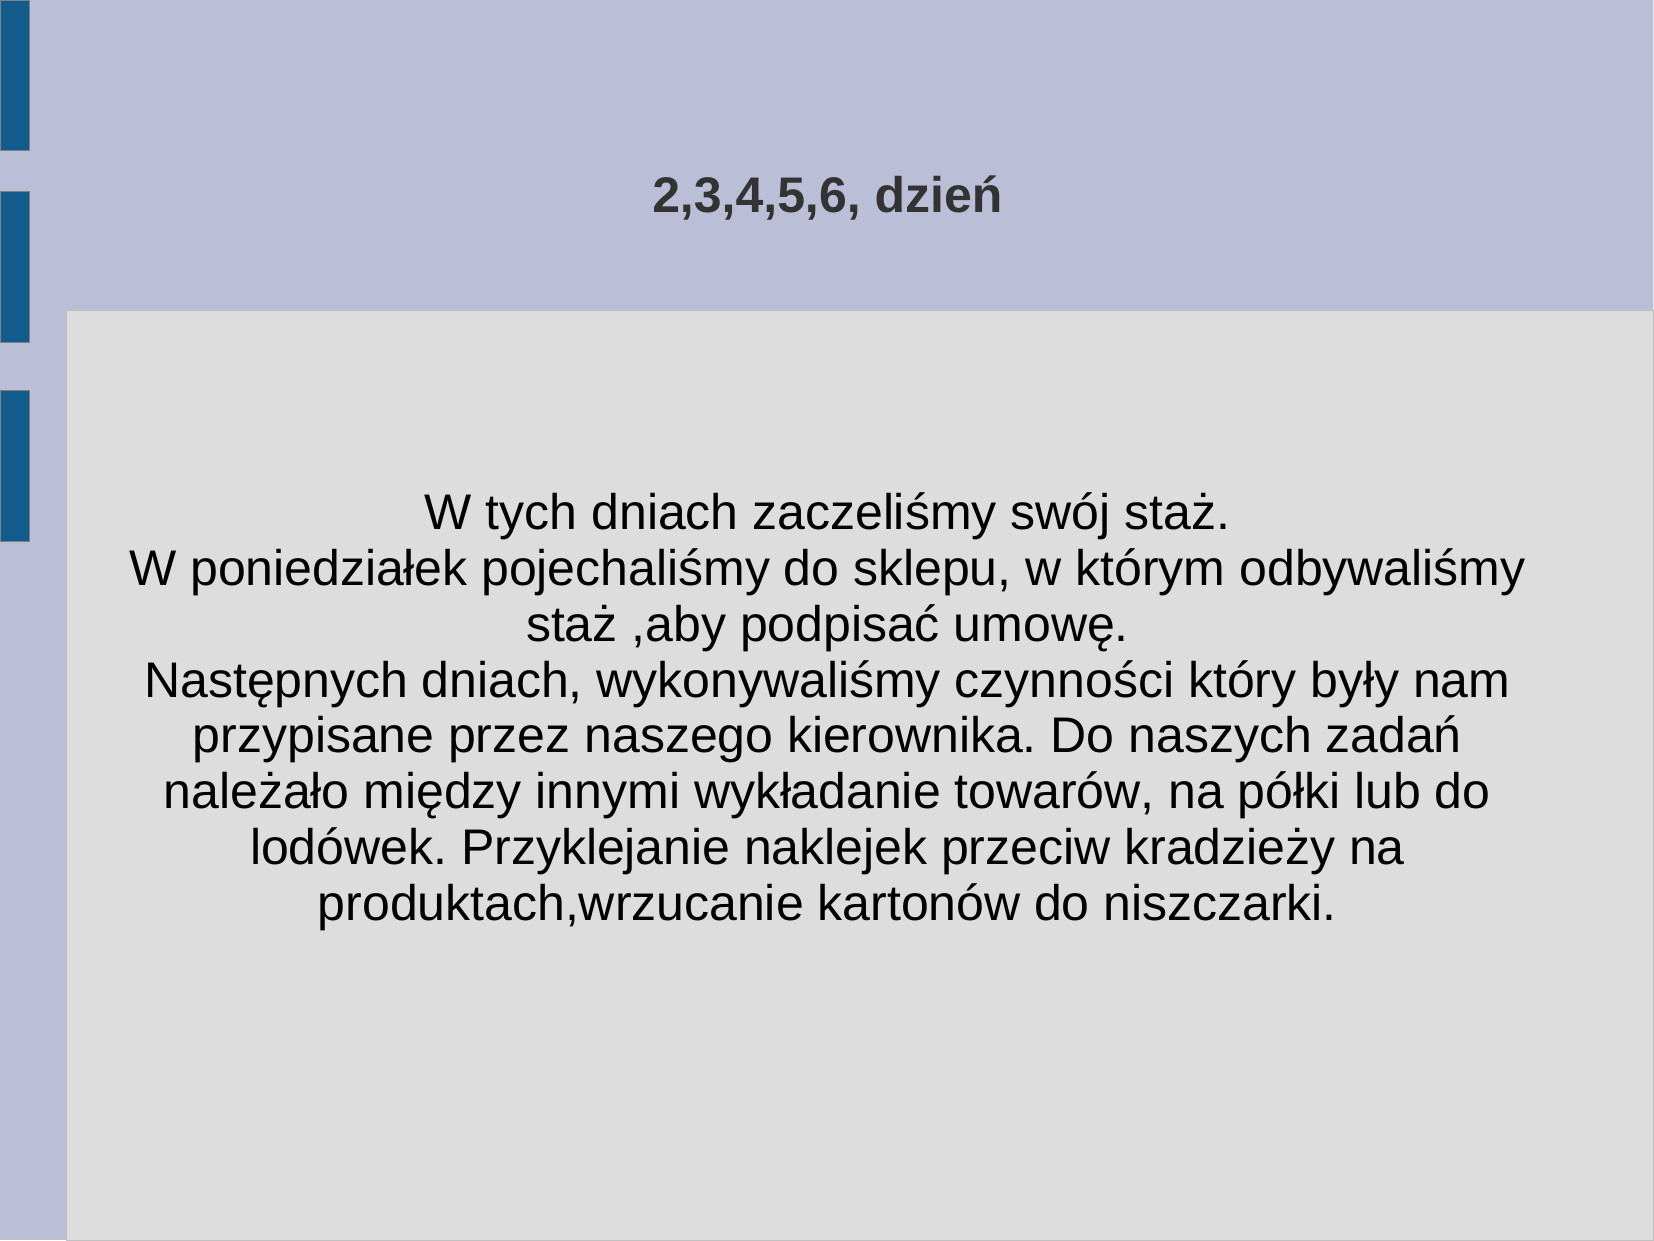

# 2,3,4,5,6, dzień
W tych dniach zaczeliśmy swój staż.
W poniedziałek pojechaliśmy do sklepu, w którym odbywaliśmy staż ,aby podpisać umowę.
Następnych dniach, wykonywaliśmy czynności który były nam przypisane przez naszego kierownika. Do naszych zadań należało między innymi wykładanie towarów, na półki lub do lodówek. Przyklejanie naklejek przeciw kradzieży na produktach,wrzucanie kartonów do niszczarki.